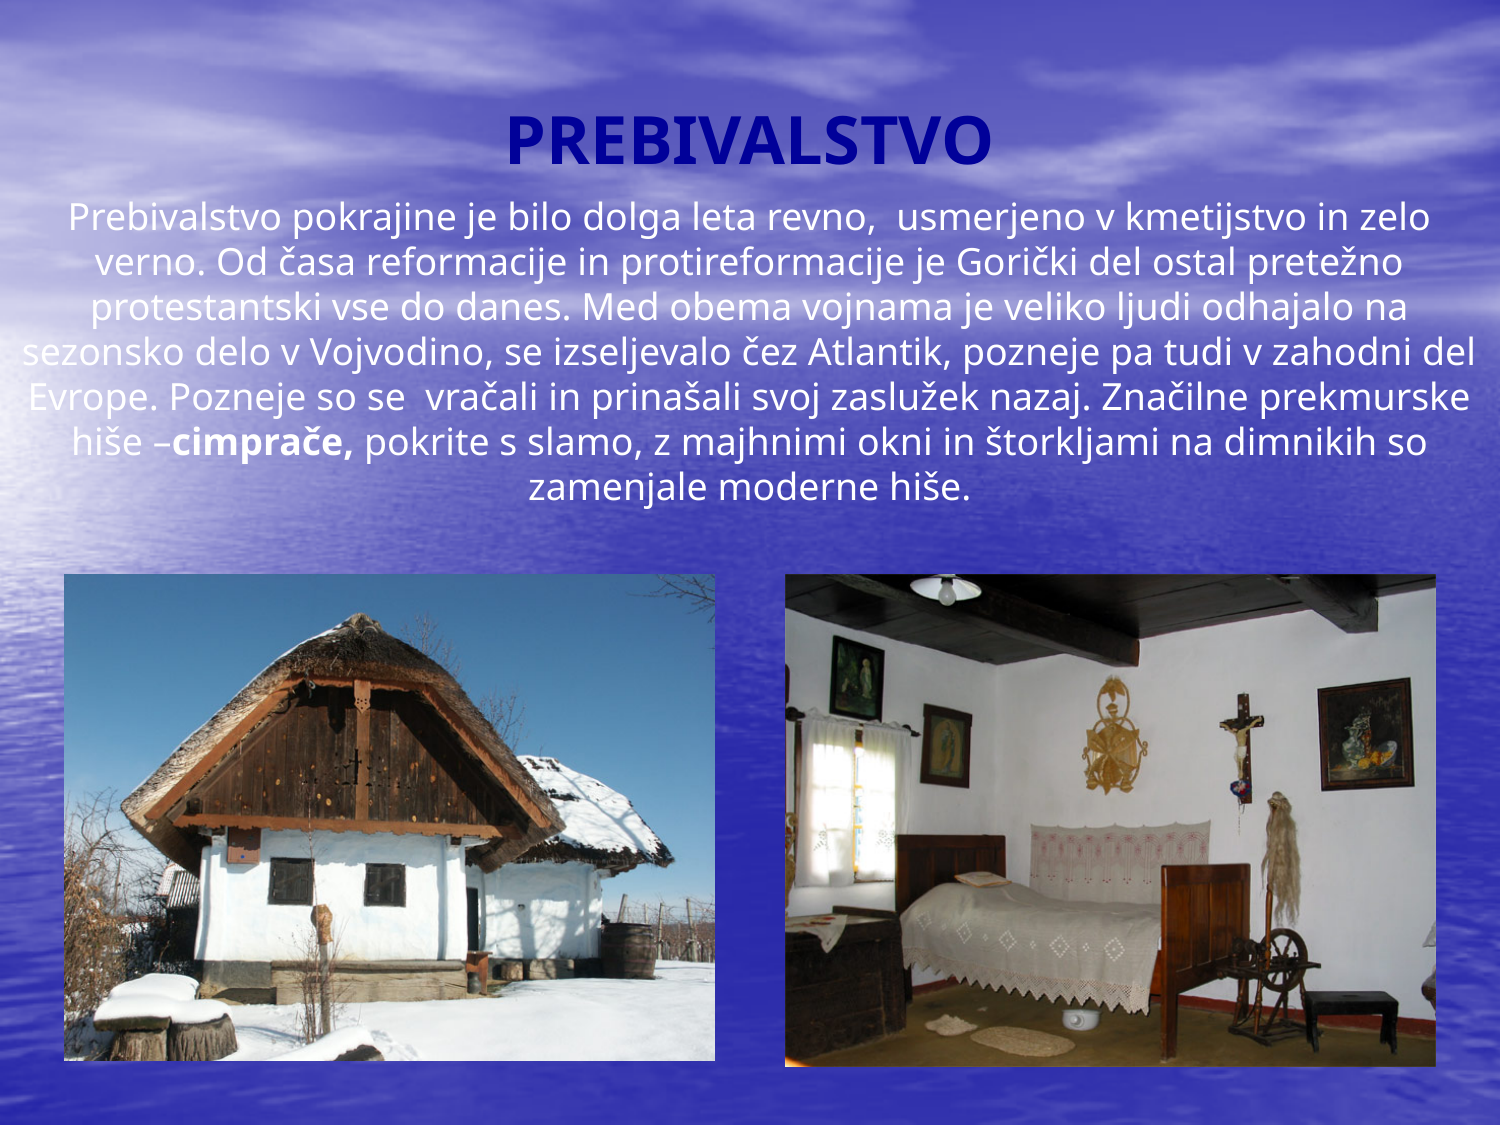

PREBIVALSTVO
Prebivalstvo pokrajine je bilo dolga leta revno, usmerjeno v kmetijstvo in zelo verno. Od časa reformacije in protireformacije je Gorički del ostal pretežno protestantski vse do danes. Med obema vojnama je veliko ljudi odhajalo na sezonsko delo v Vojvodino, se izseljevalo čez Atlantik, pozneje pa tudi v zahodni del Evrope. Pozneje so se vračali in prinašali svoj zaslužek nazaj. Značilne prekmurske hiše –cimprače, pokrite s slamo, z majhnimi okni in štorkljami na dimnikih so zamenjale moderne hiše.